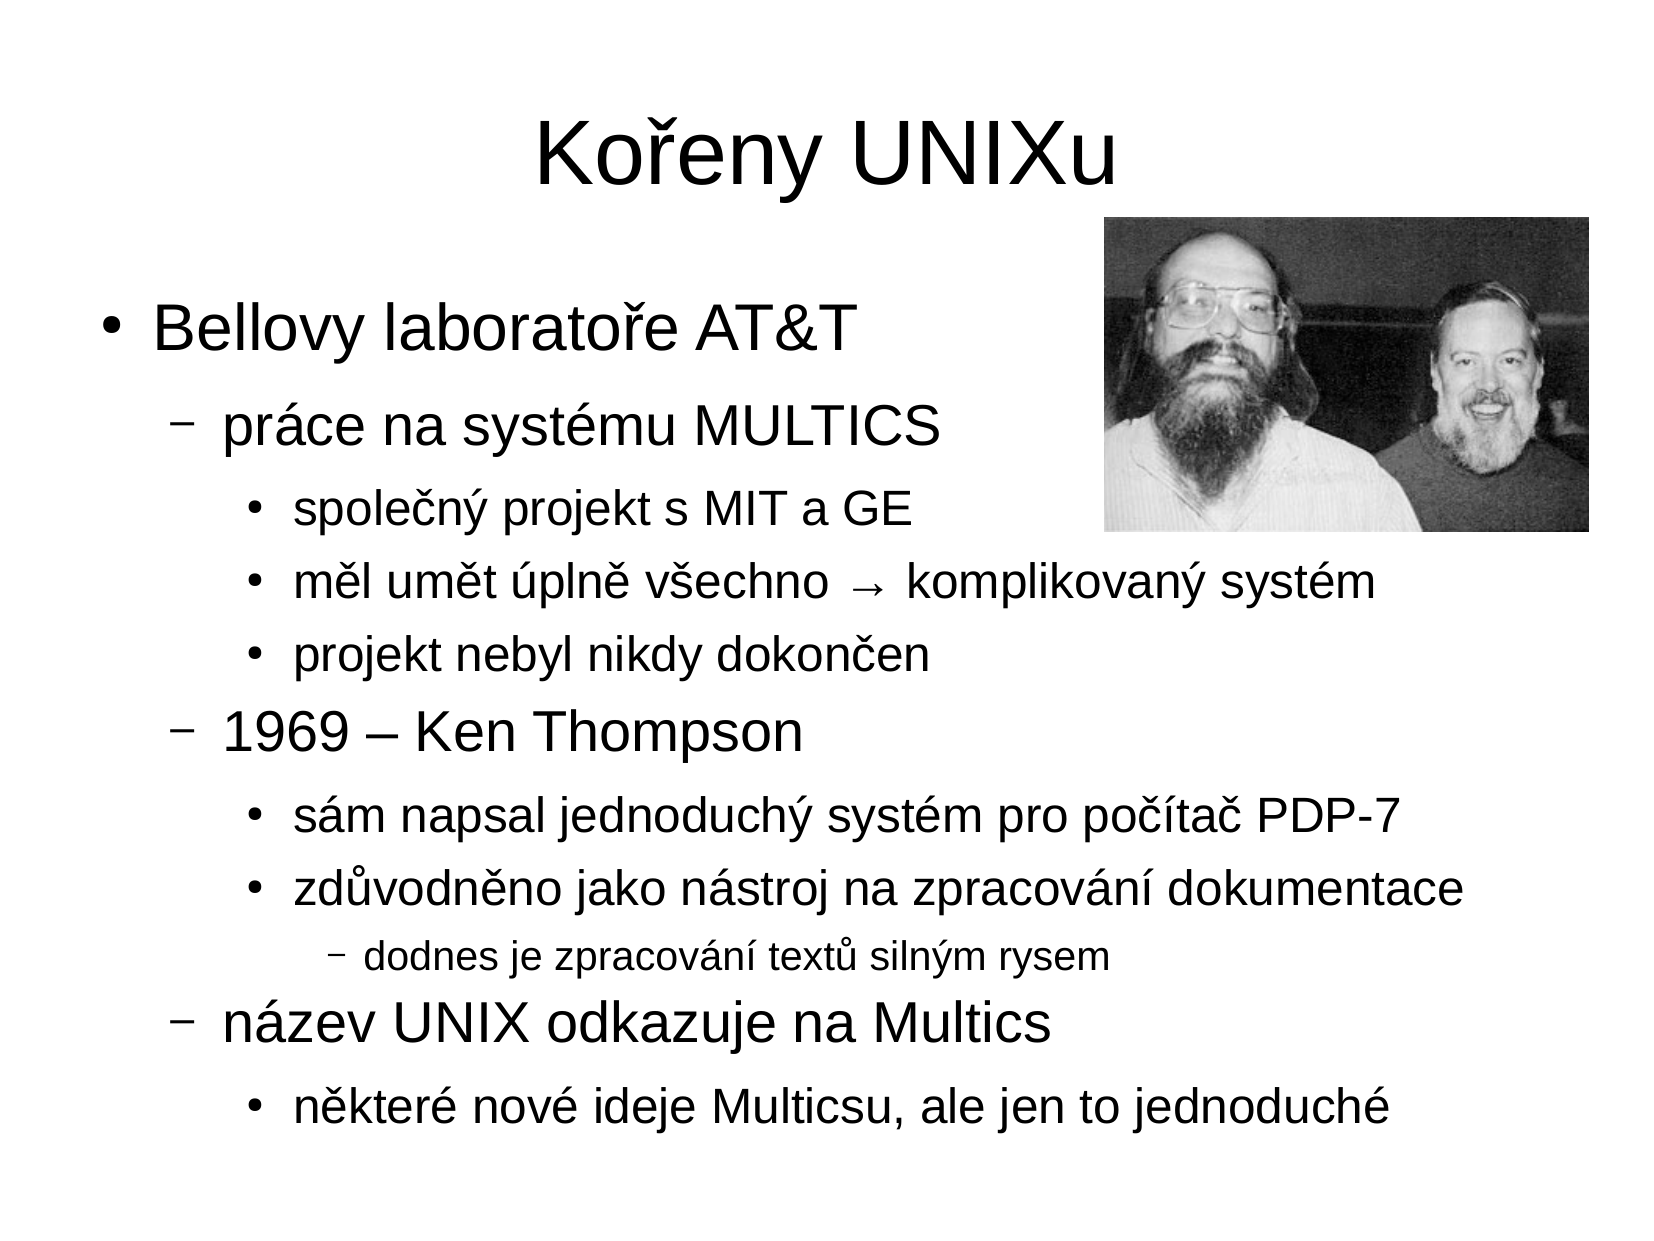

# Kořeny UNIXu
Bellovy laboratoře AT&T
práce na systému MULTICS
společný projekt s MIT a GE
měl umět úplně všechno → komplikovaný systém
projekt nebyl nikdy dokončen
1969 – Ken Thompson
sám napsal jednoduchý systém pro počítač PDP-7
zdůvodněno jako nástroj na zpracování dokumentace
dodnes je zpracování textů silným rysem
název UNIX odkazuje na Multics
některé nové ideje Multicsu, ale jen to jednoduché